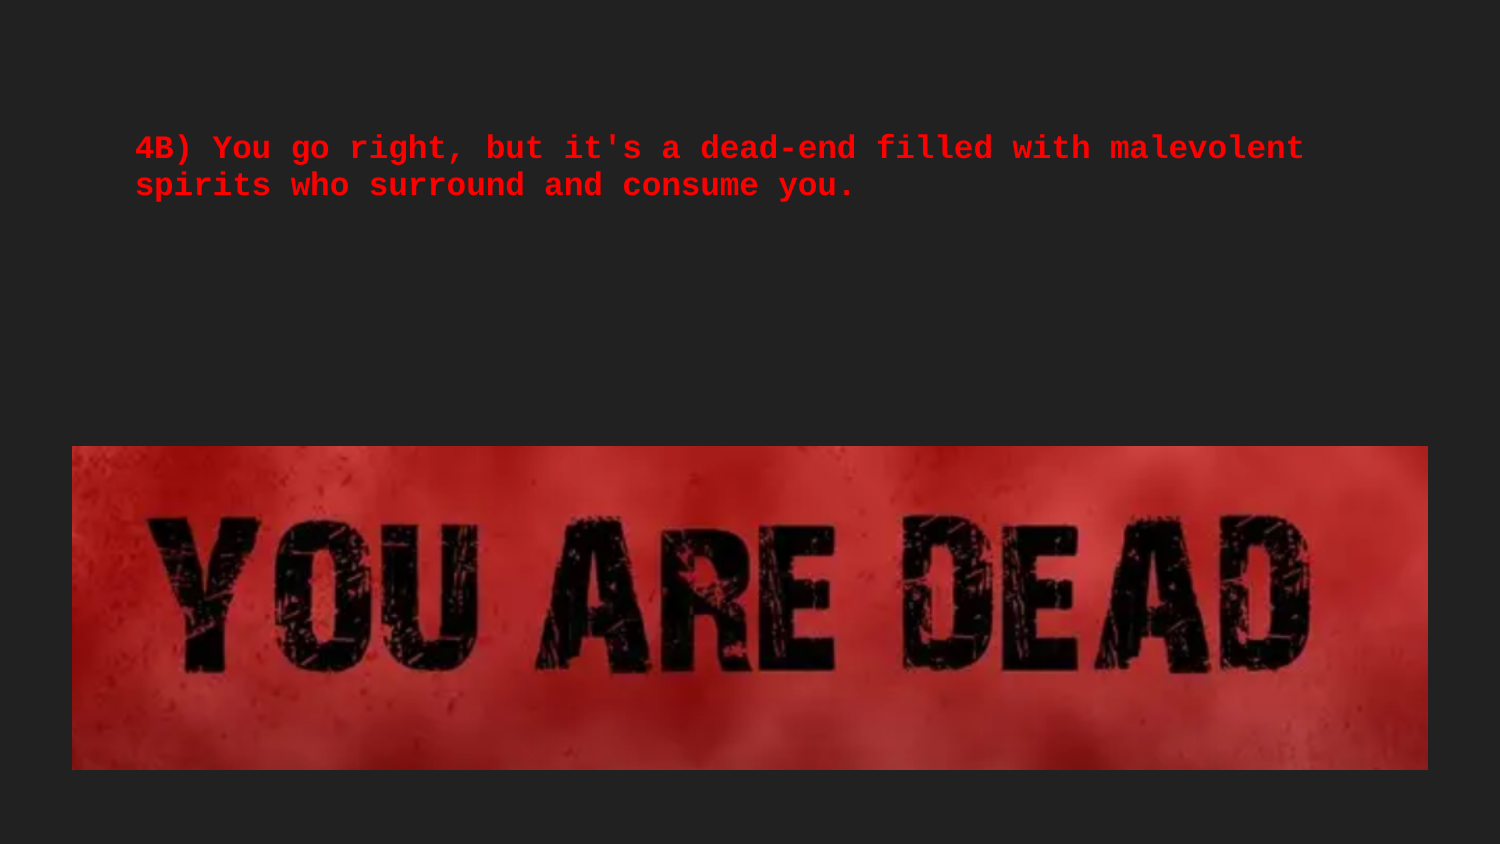

# 4B) You go right, but it's a dead-end filled with malevolent spirits who surround and consume you.